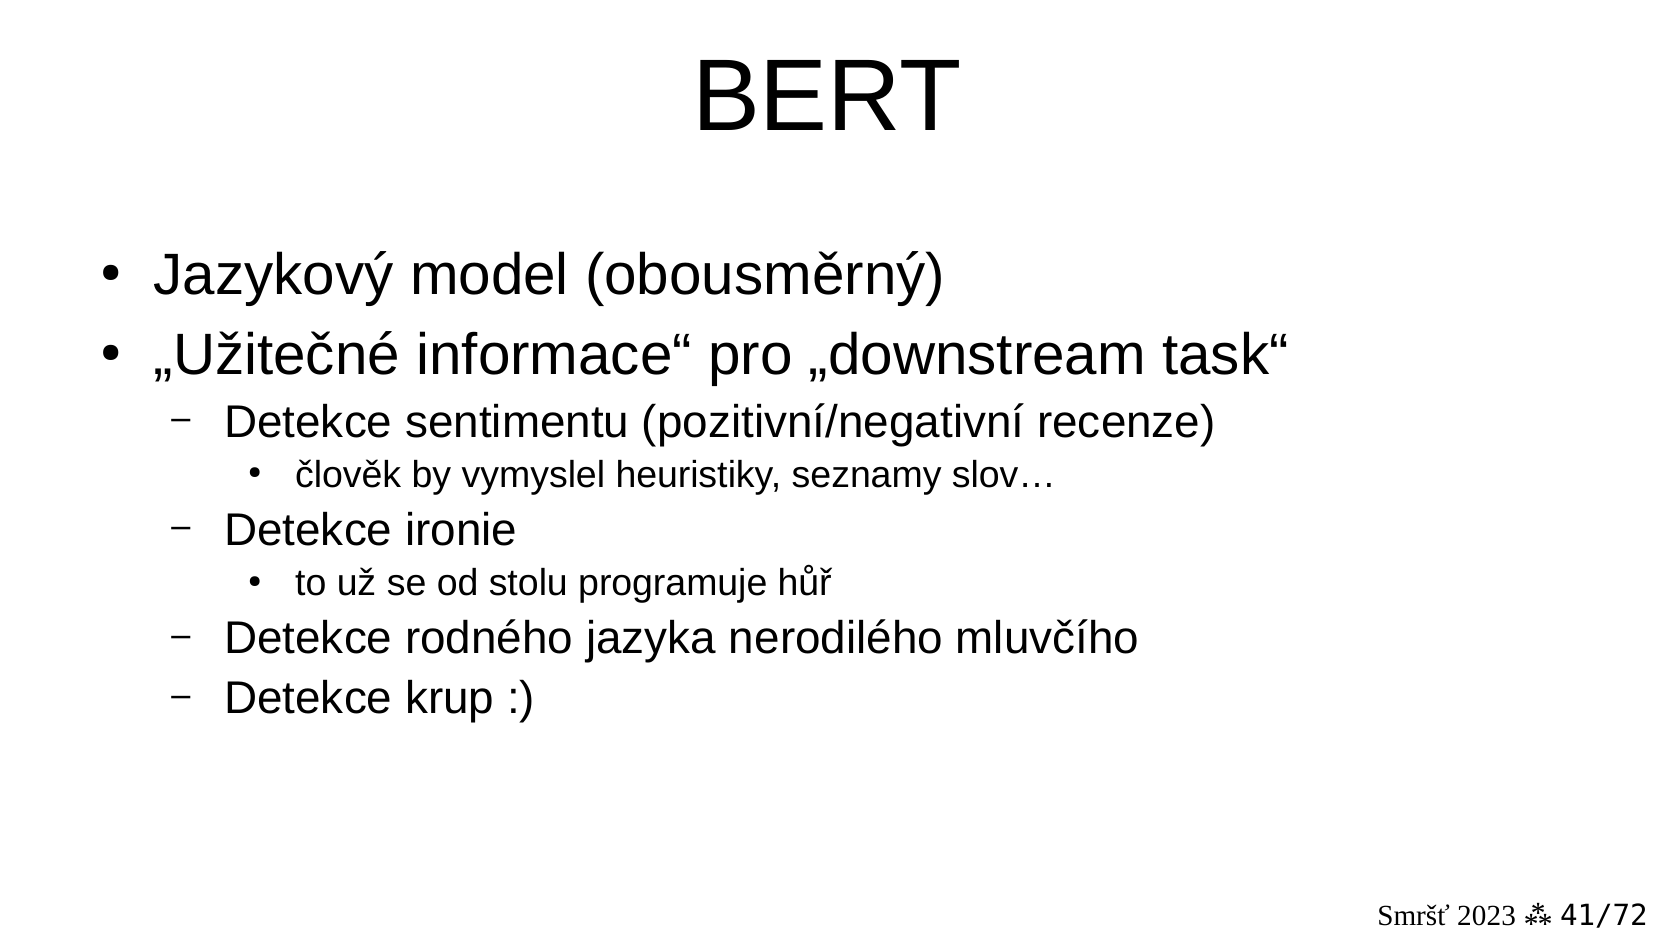

# BERT
Jazykový model (obousměrný)
„Užitečné informace“ pro „downstream task“
Detekce sentimentu (pozitivní/negativní recenze)
člověk by vymyslel heuristiky, seznamy slov…
Detekce ironie
to už se od stolu programuje hůř
Detekce rodného jazyka nerodilého mluvčího
Detekce krup :)
41